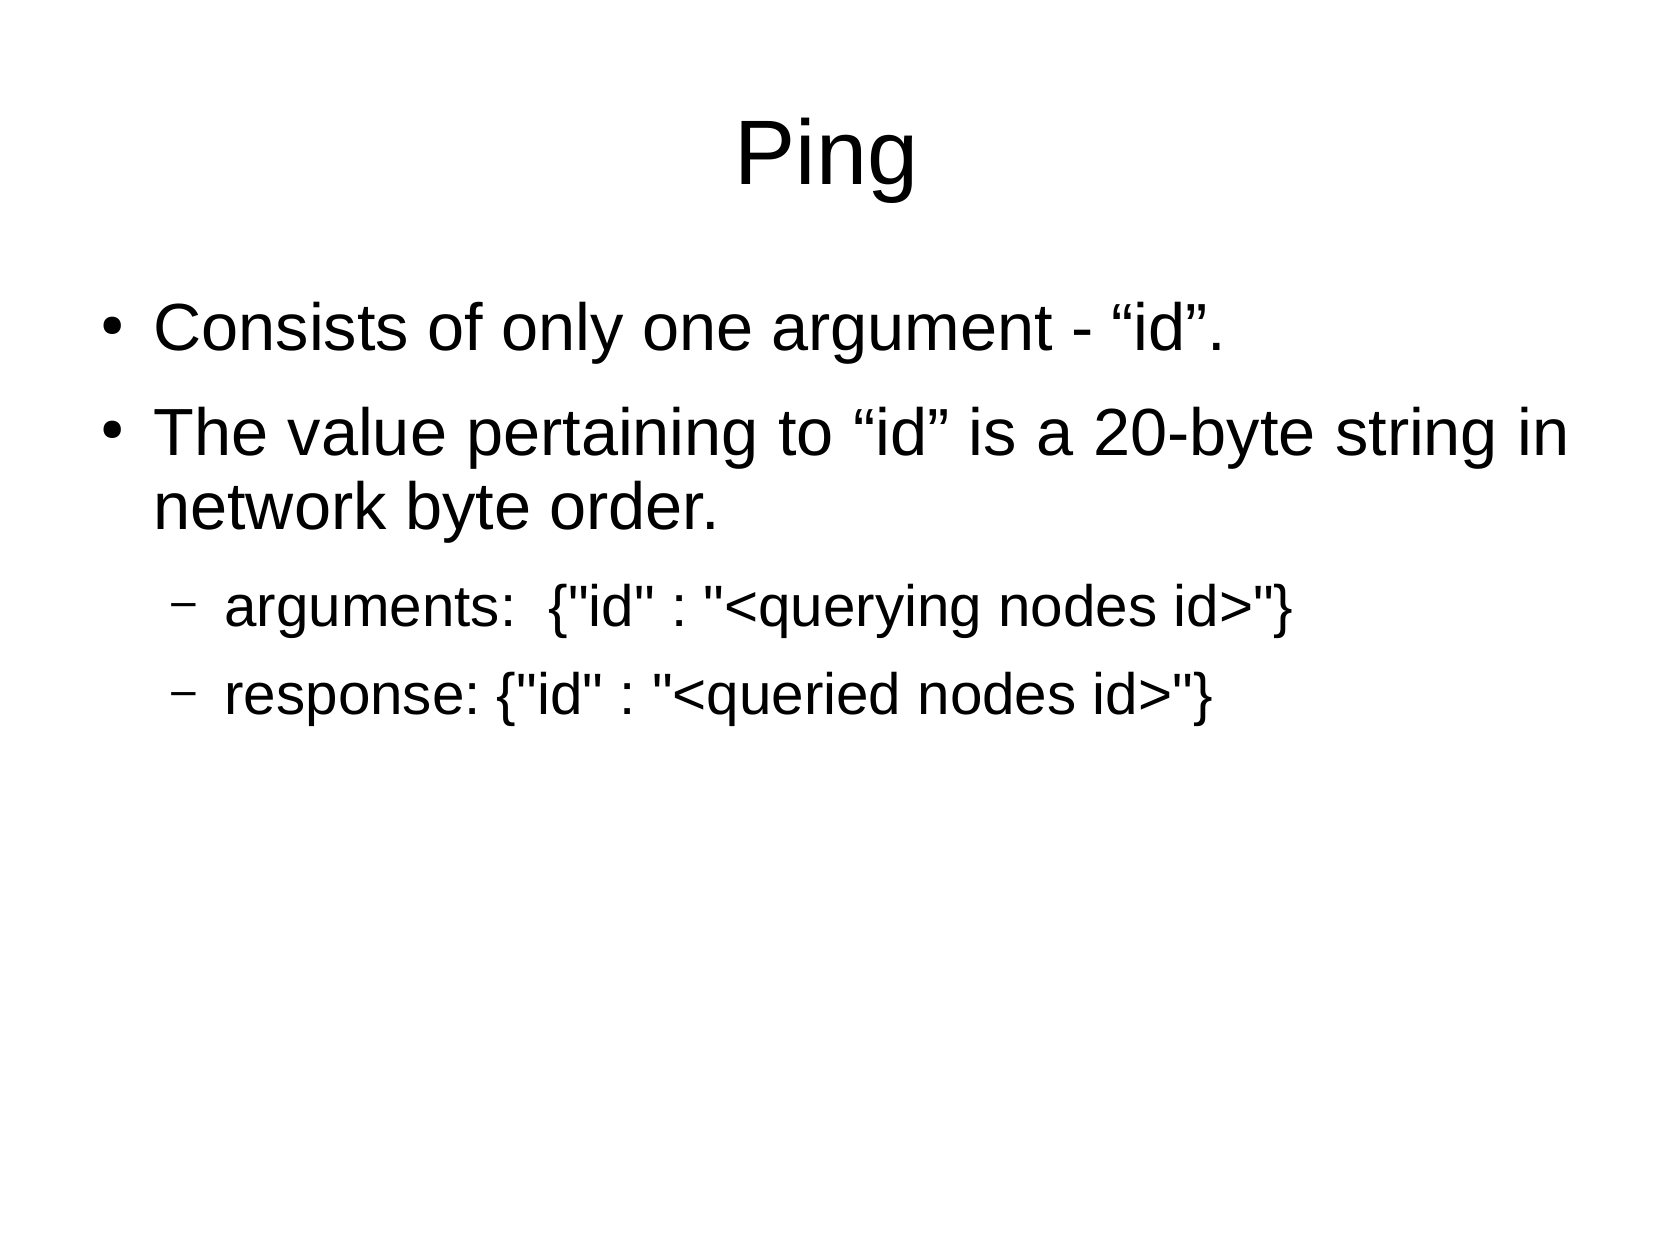

# Ping
Consists of only one argument - “id”.
The value pertaining to “id” is a 20-byte string in network byte order.
arguments: {"id" : "<querying nodes id>"}
response: {"id" : "<queried nodes id>"}